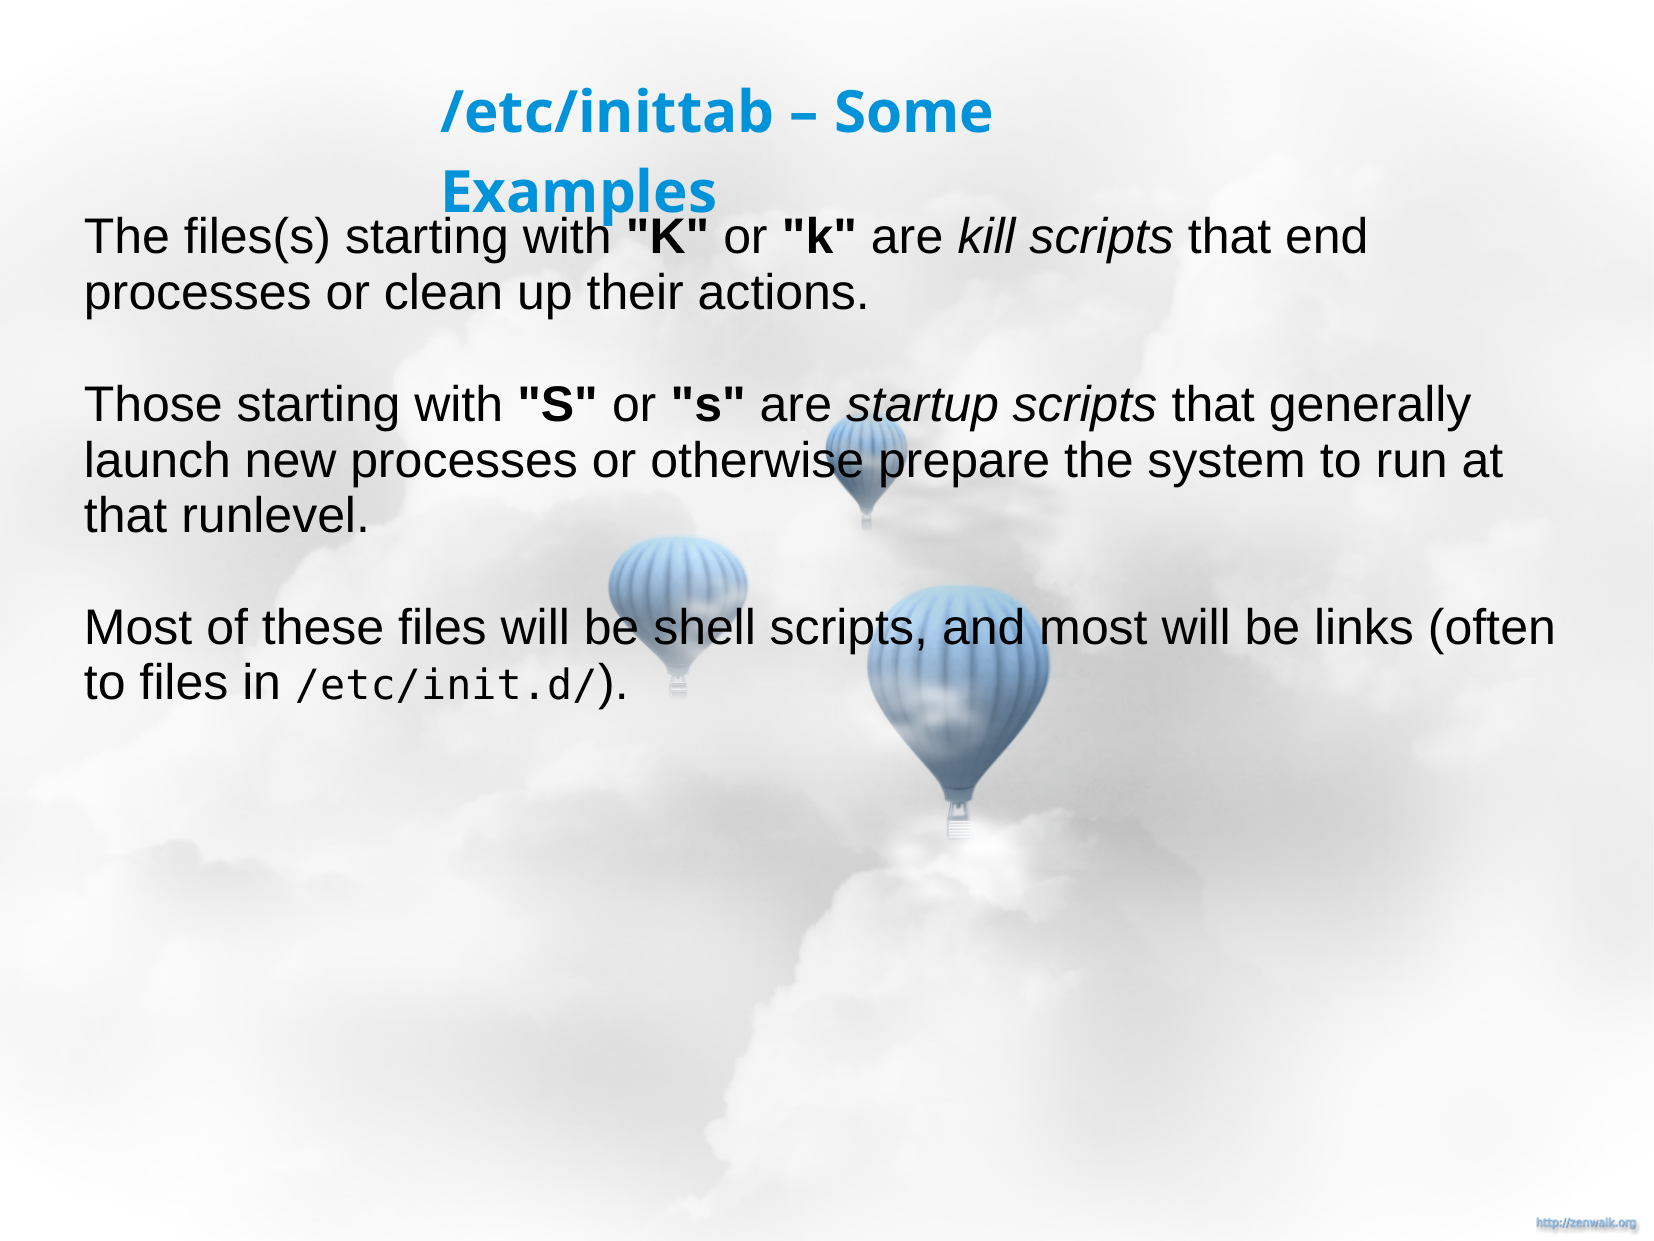

/etc/inittab – Some Examples
The files(s) starting with "K" or "k" are kill scripts that end processes or clean up their actions.
Those starting with "S" or "s" are startup scripts that generally launch new processes or otherwise prepare the system to run at that runlevel.
Most of these files will be shell scripts, and most will be links (often to files in /etc/init.d/).